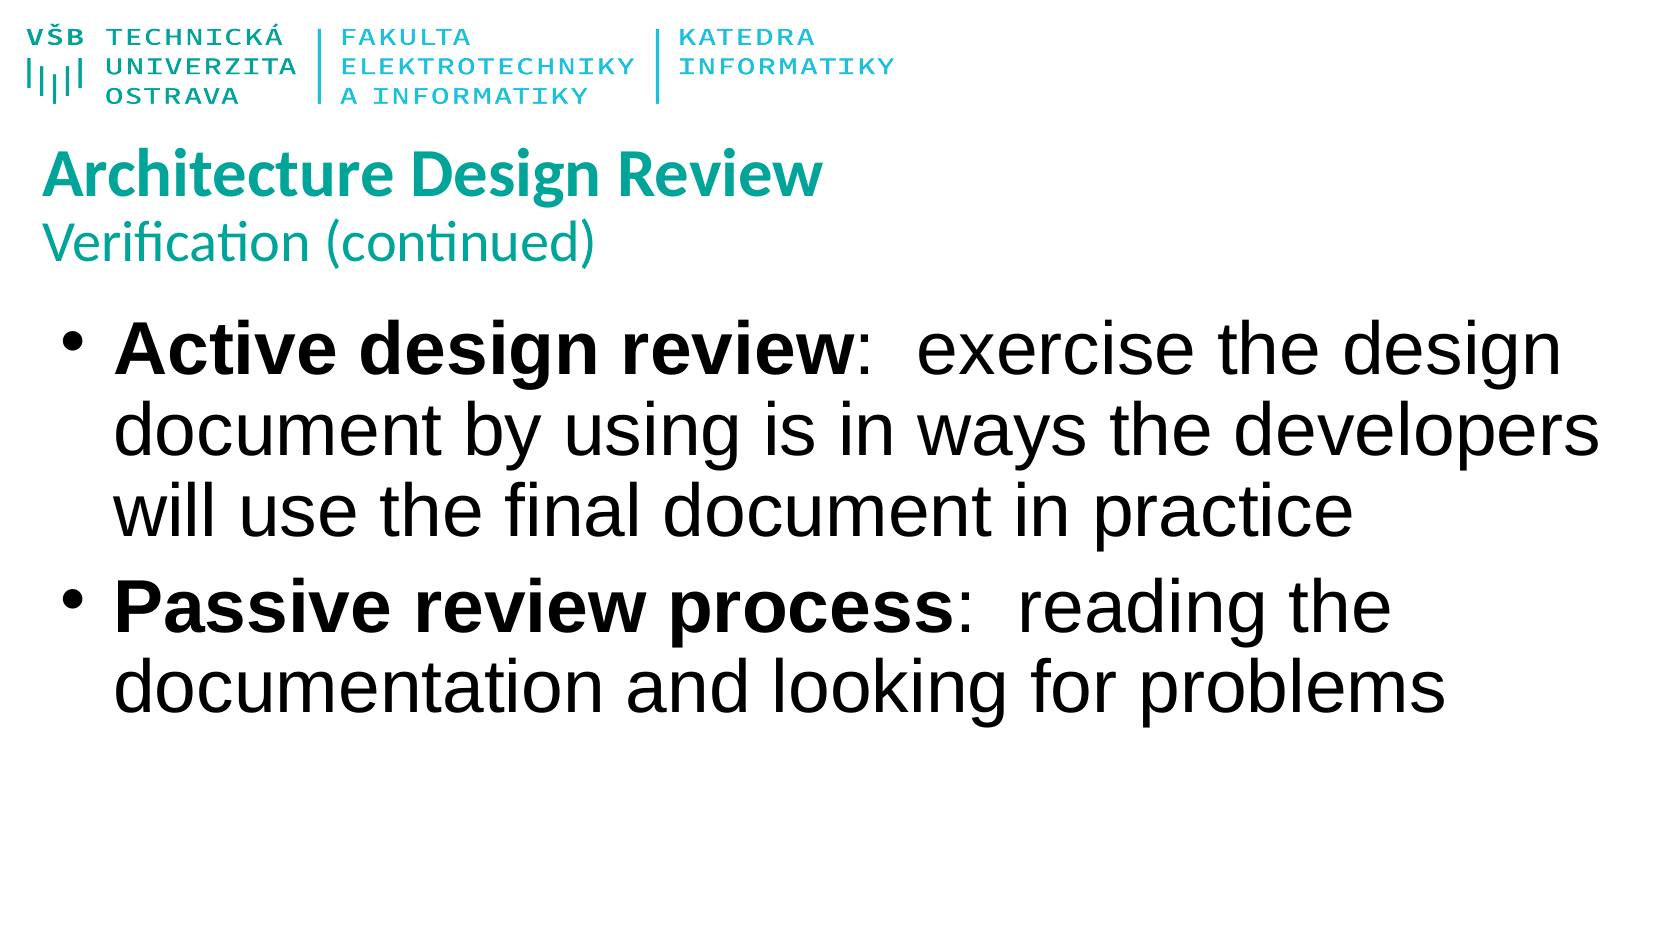

# Architecture Design Review Verification (continued)
Active design review: exercise the design document by using is in ways the developers will use the final document in practice
Passive review process: reading the documentation and looking for problems